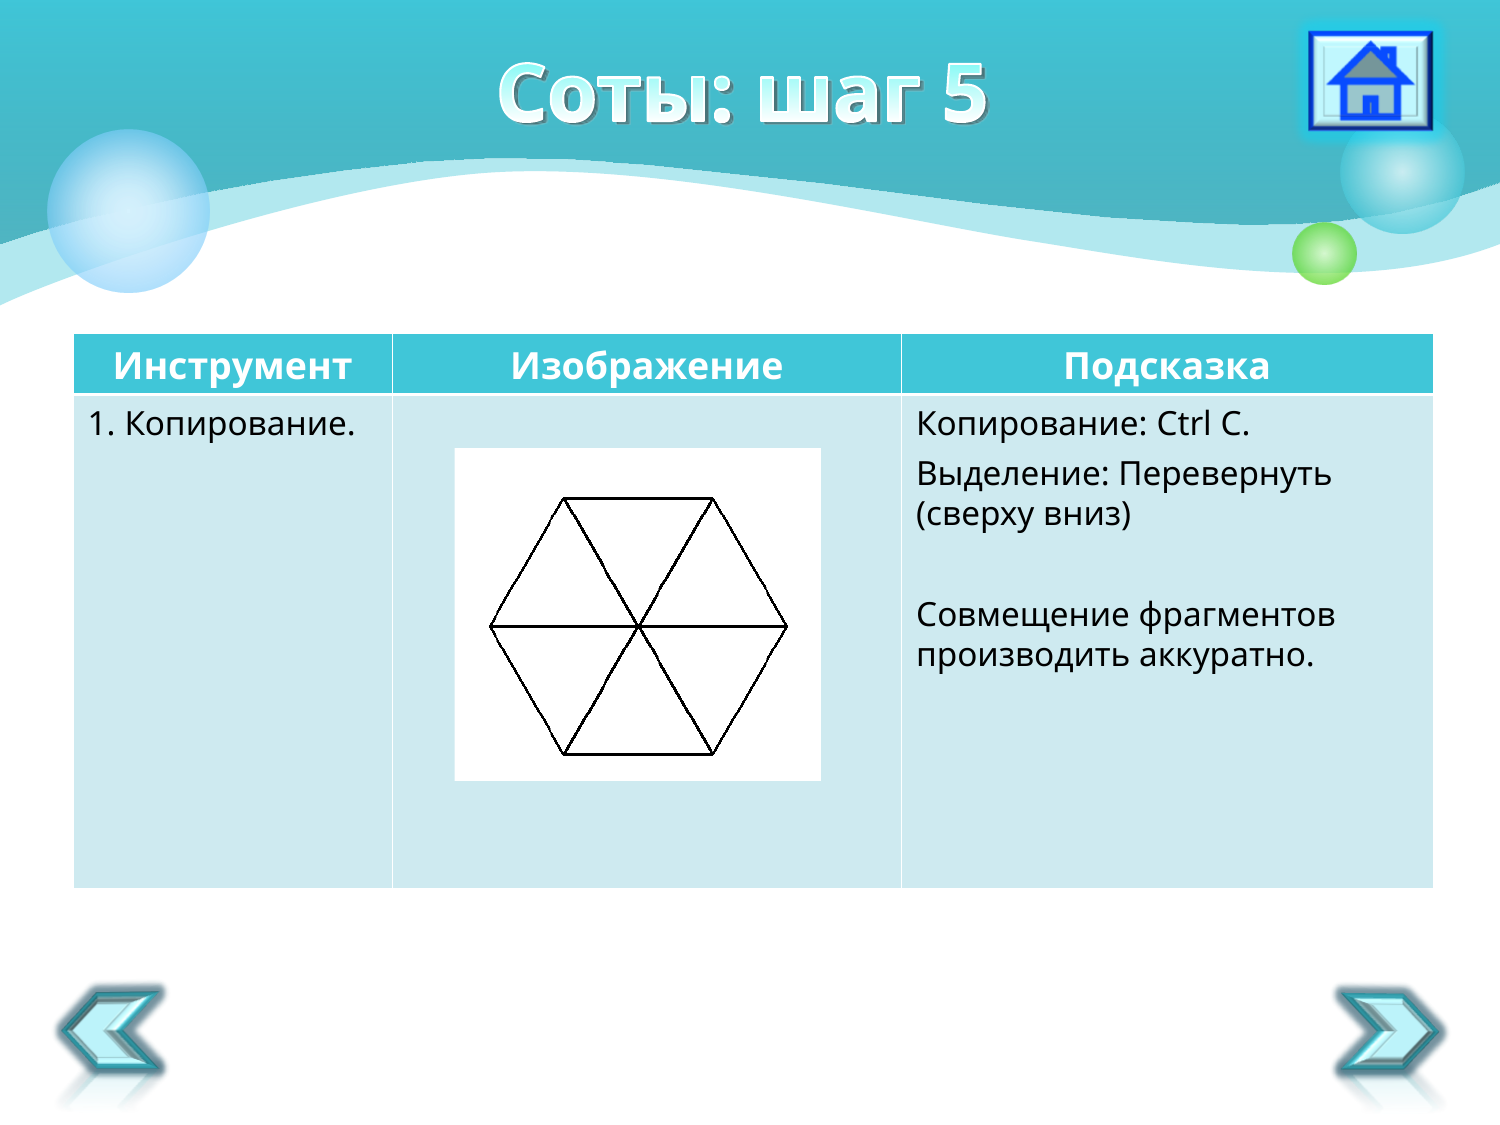

Соты: шаг 5
| Инструмент | Изображение | Подсказка |
| --- | --- | --- |
| 1. Копирование. | | Копирование: Ctrl C. Выделение: Перевернуть (сверху вниз) Совмещение фрагментов производить аккуратно. |